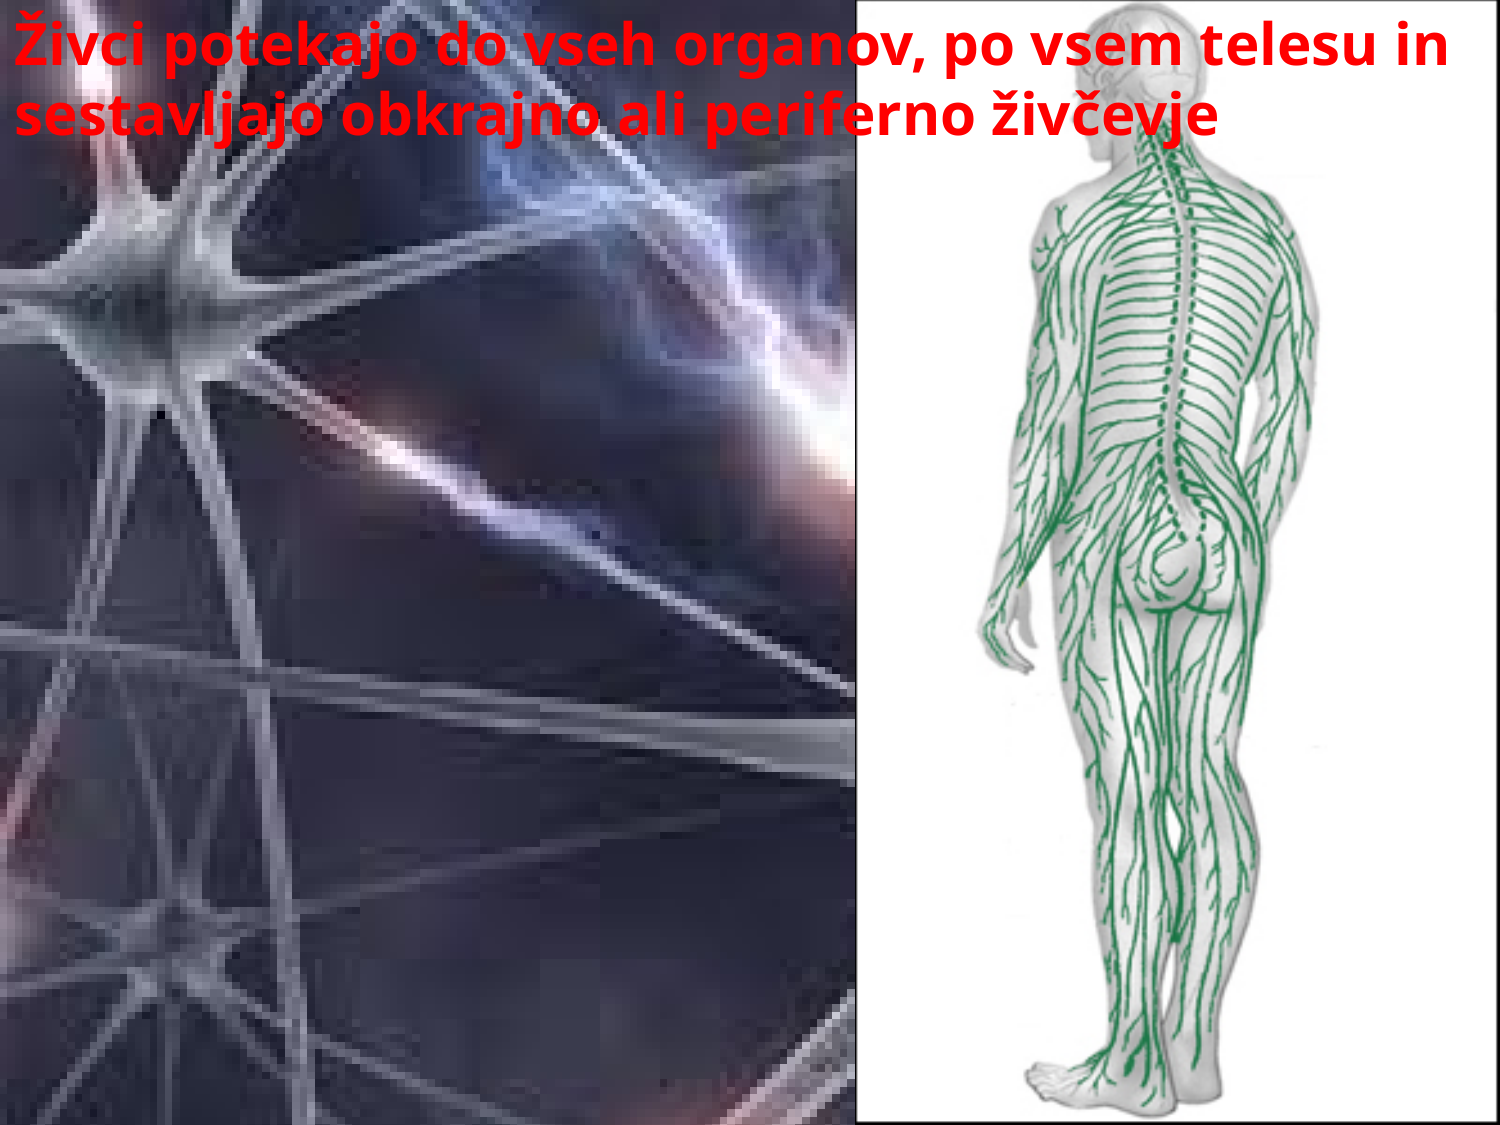

Živci potekajo do vseh organov, po vsem telesu in sestavljajo obkrajno ali periferno živčevje
#